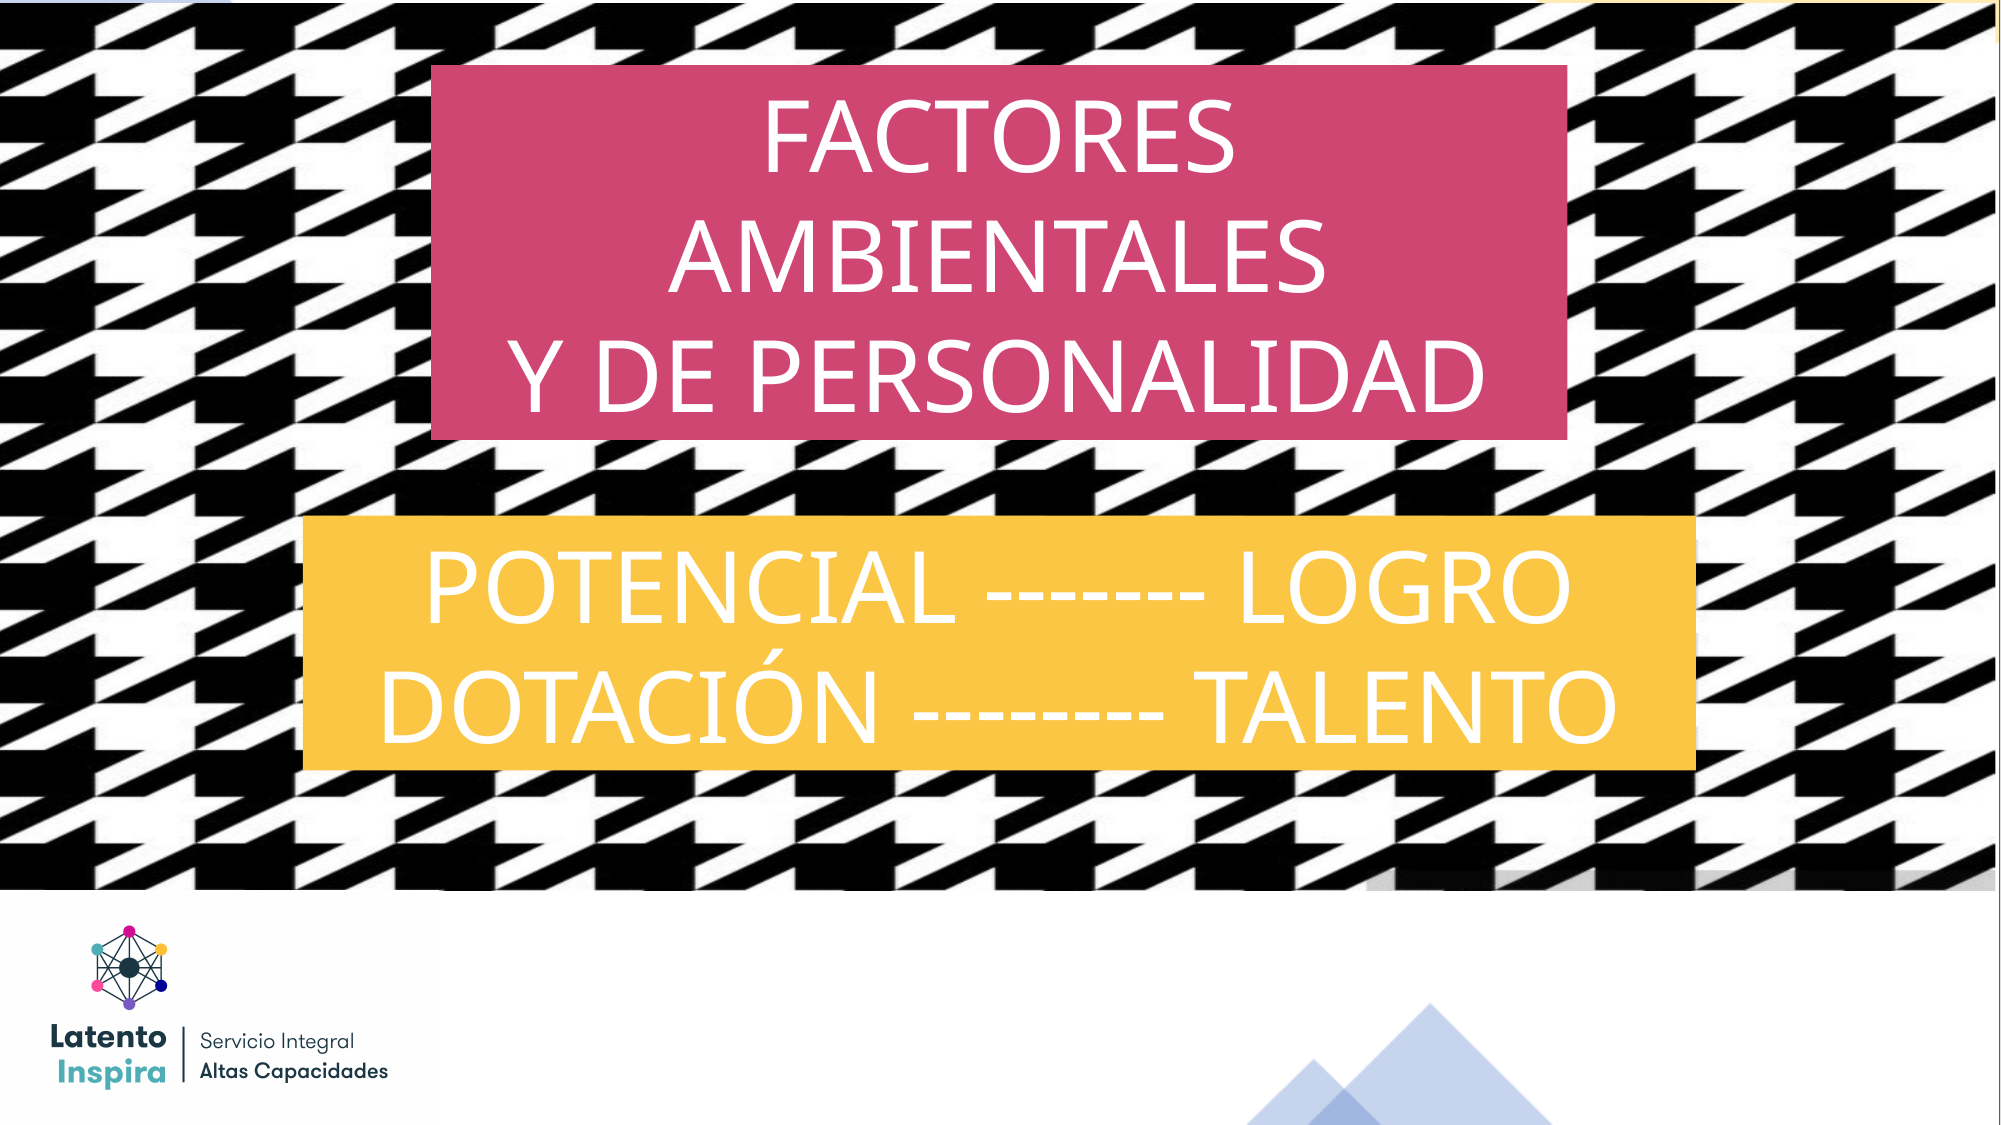

FACTORES AMBIENTALES
Y DE PERSONALIDAD
POTENCIAL ------- LOGRO
DOTACIÓN -------- TALENTO